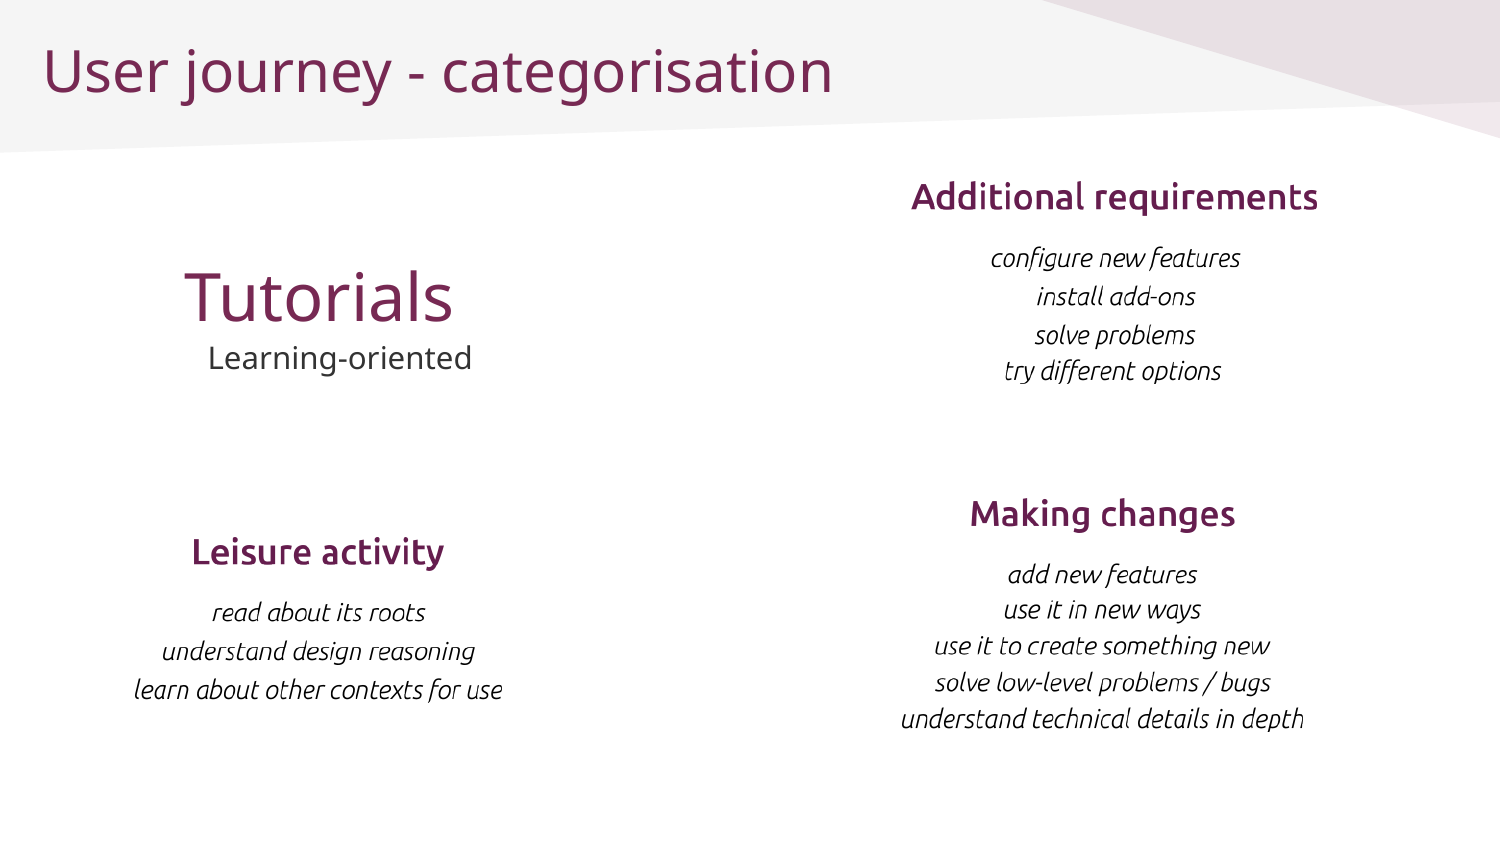

# User journey - categorisation
Tutorials
Learning-oriented